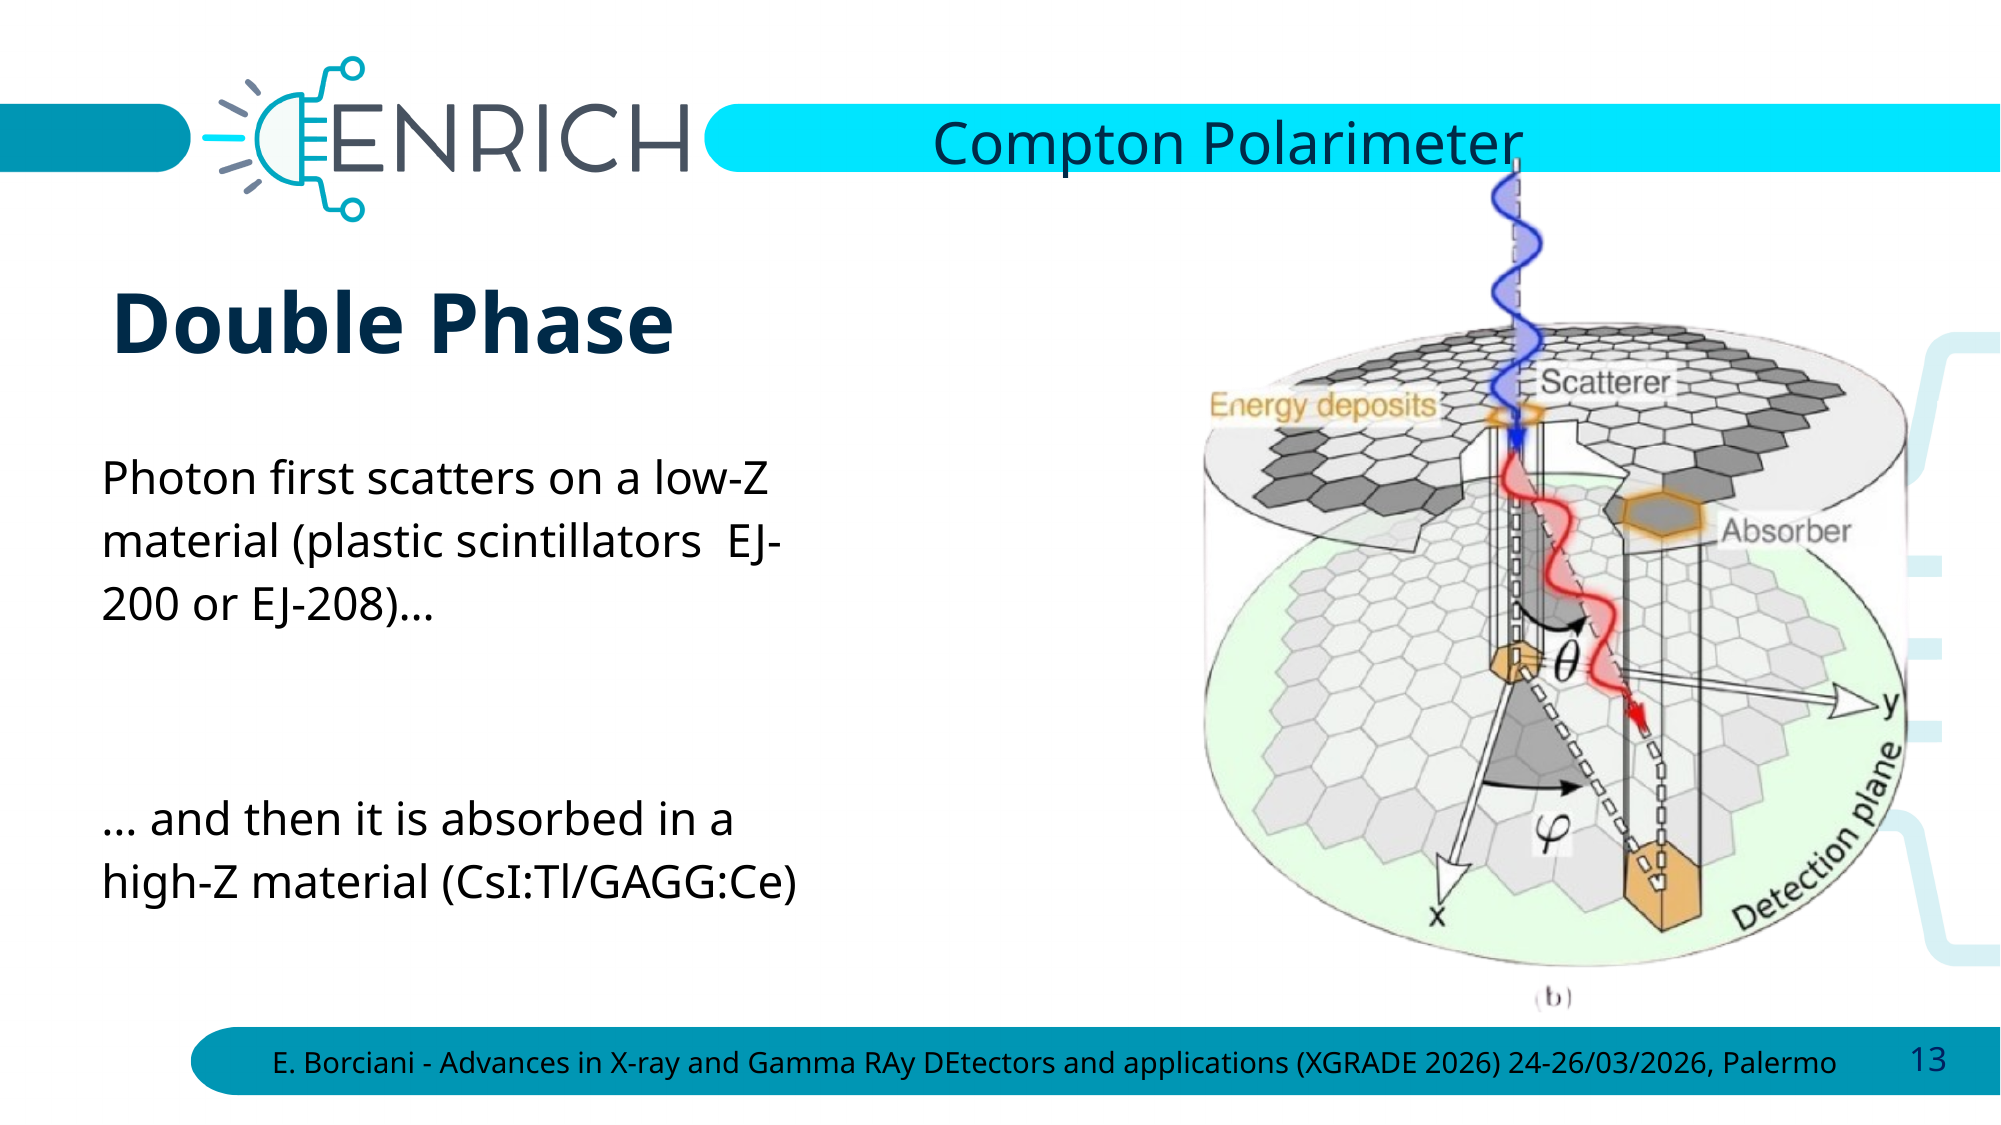

Compton Polarimeter
Double Phase
Photon first scatters on a low-Z material (plastic scintillators  EJ-200 or EJ-208)…​
​
… and then it is absorbed in a high-Z material (CsI:Tl/GAGG:Ce)​
​
​
E. Borciani - Advances in X-ray and Gamma RAy DEtectors and applications (XGRADE 2026) 24-26/03/2026, Palermo